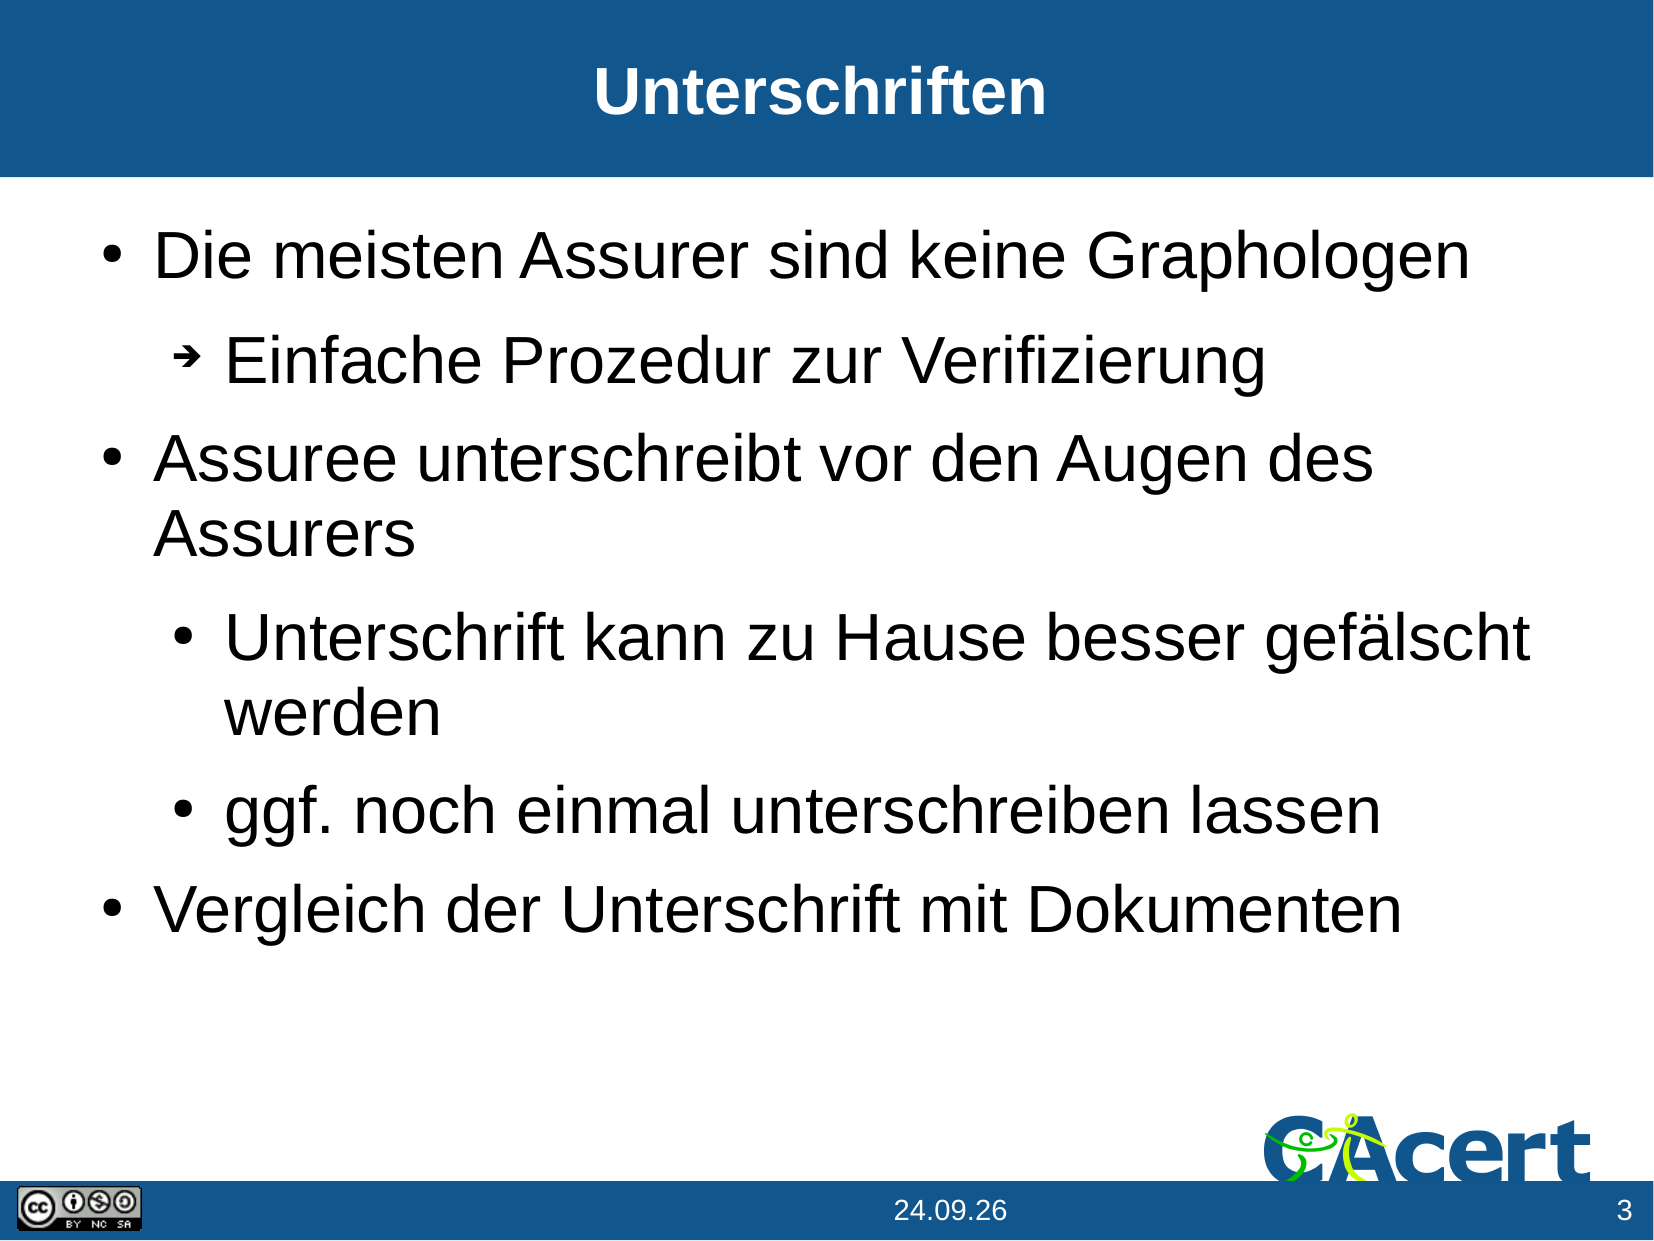

# Unterschriften
Die meisten Assurer sind keine Graphologen
Einfache Prozedur zur Verifizierung
Assuree unterschreibt vor den Augen des Assurers
Unterschrift kann zu Hause besser gefälscht werden
ggf. noch einmal unterschreiben lassen
Vergleich der Unterschrift mit Dokumenten